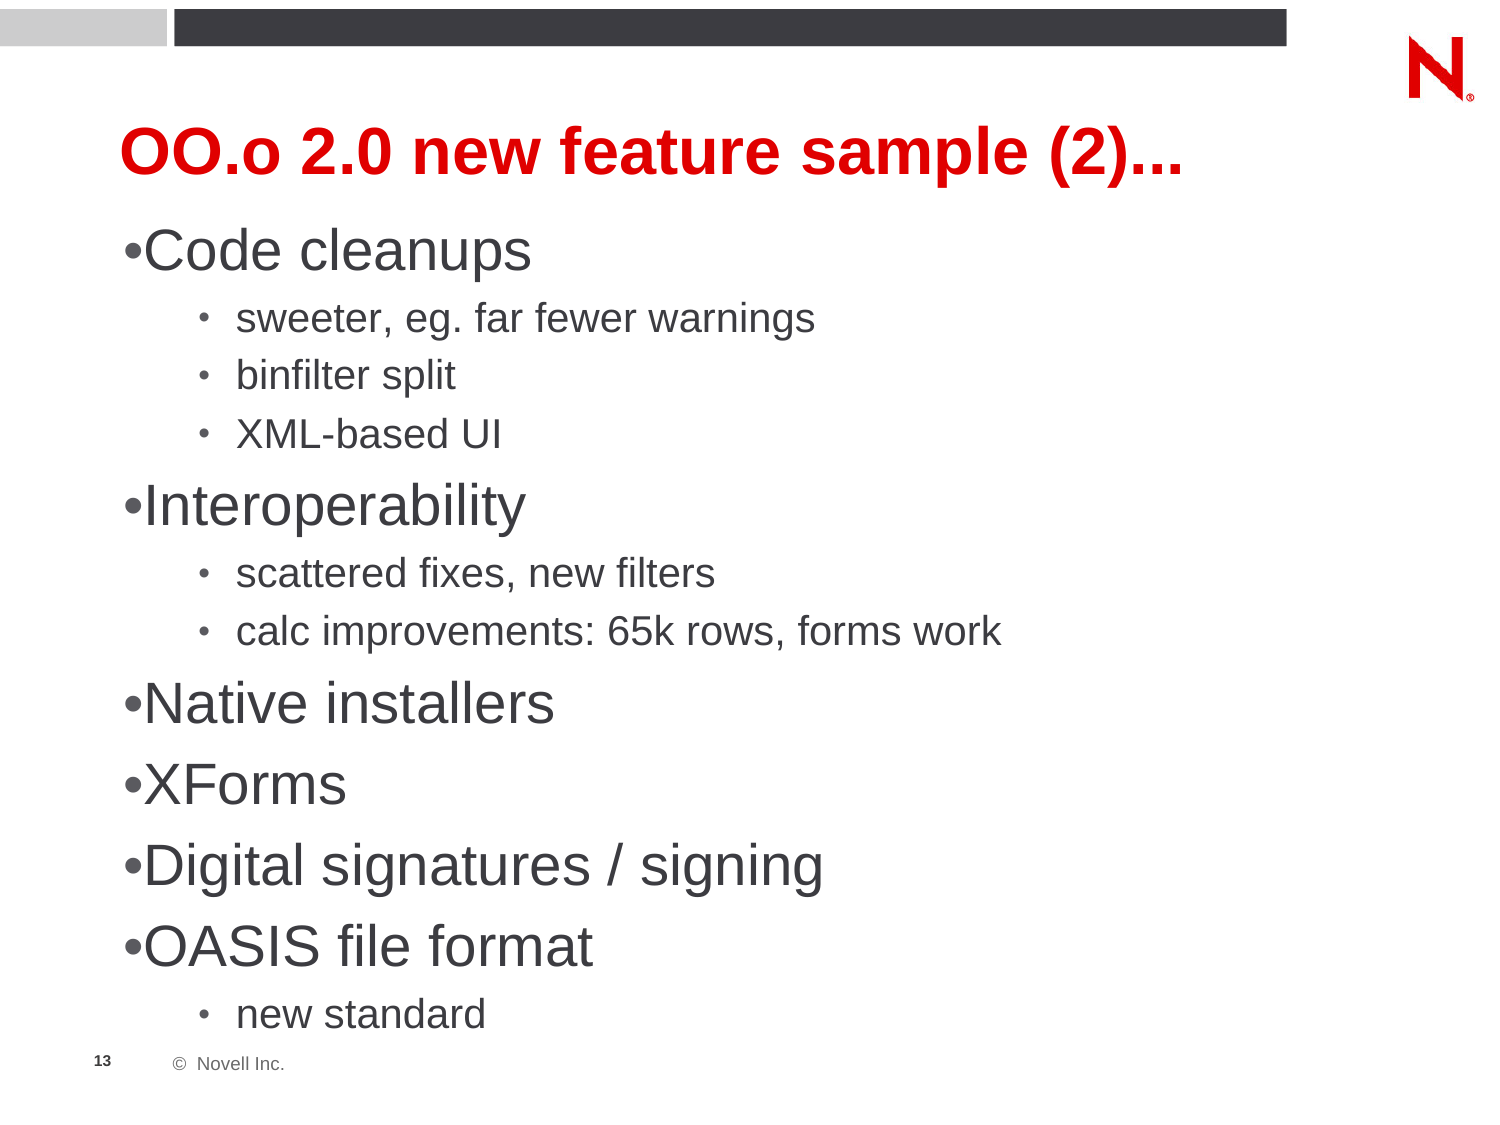

# OO.o 2.0 new feature sample (2)...
Code cleanups
sweeter, eg. far fewer warnings
binfilter split
XML-based UI
Interoperability
scattered fixes, new filters
calc improvements: 65k rows, forms work
Native installers
XForms
Digital signatures / signing
OASIS file format
new standard